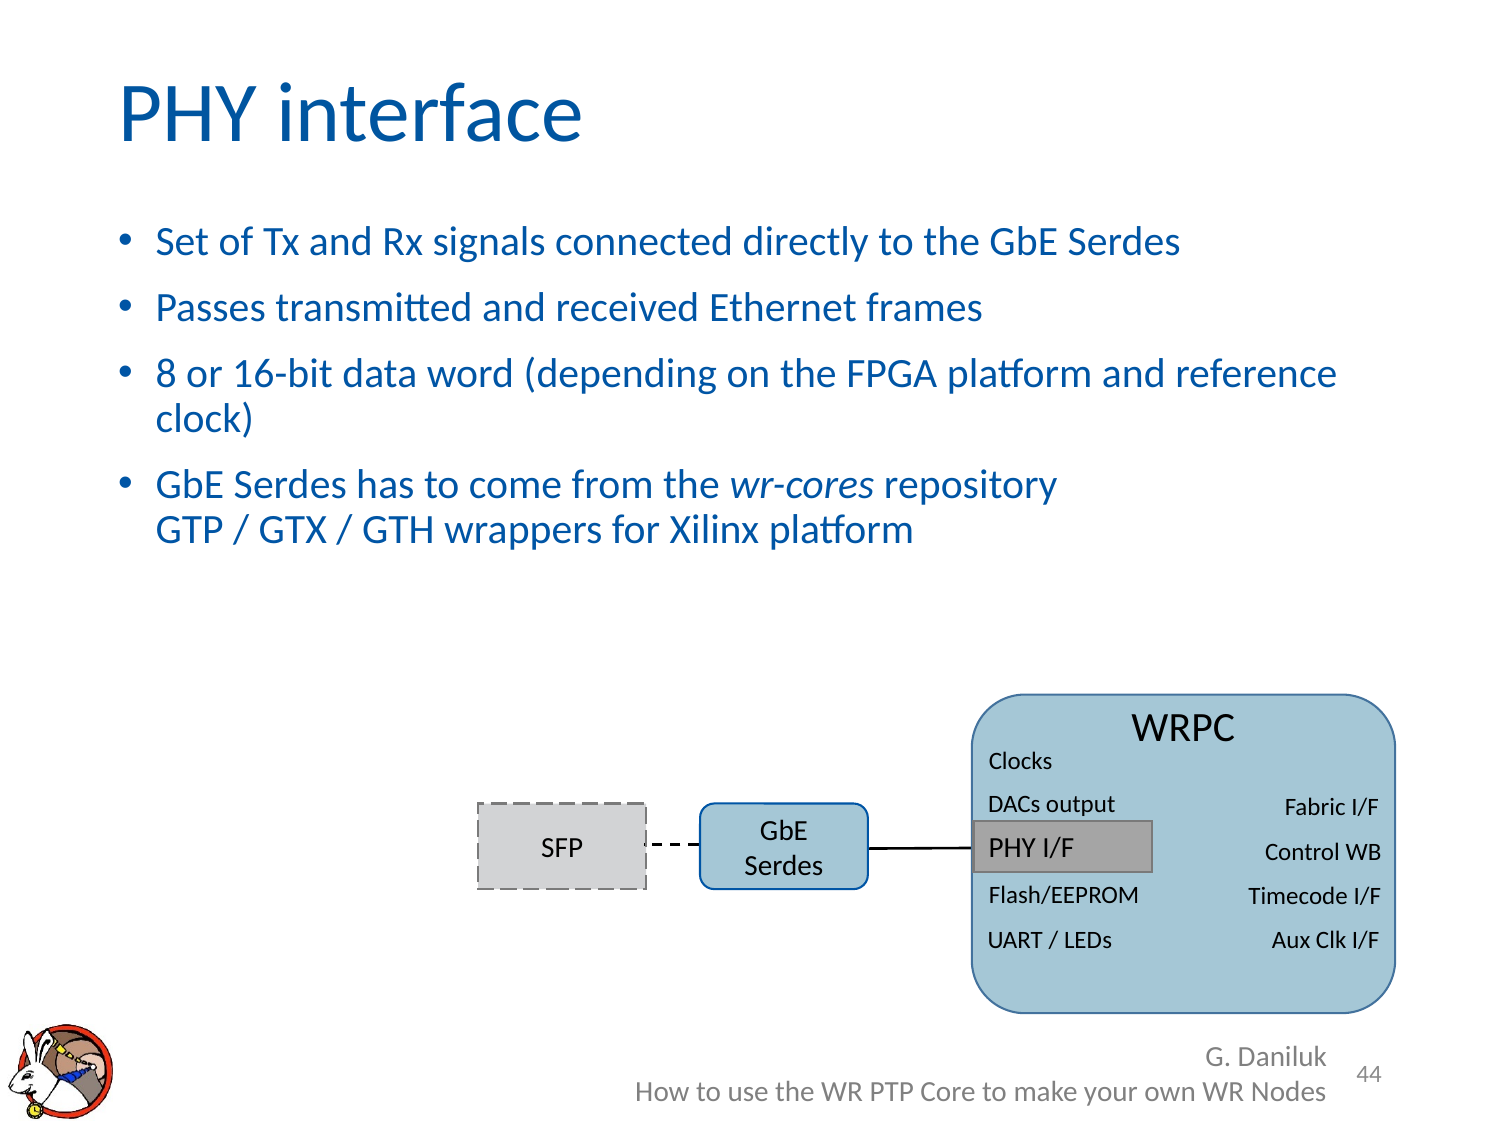

# PHY interface
Set of Tx and Rx signals connected directly to the GbE Serdes
Passes transmitted and received Ethernet frames
8 or 16-bit data word (depending on the FPGA platform and reference clock)
GbE Serdes has to come from the wr-cores repository
GTP / GTX / GTH wrappers for Xilinx platform
WRPC
Clocks
DACs output
Fabric I/F
PHY I/F
Control WB
Flash/EEPROM
Timecode I/F
UART / LEDs
Aux Clk I/F
SFP
GbE Serdes
G. Daniluk
How to use the WR PTP Core to make your own WR Nodes